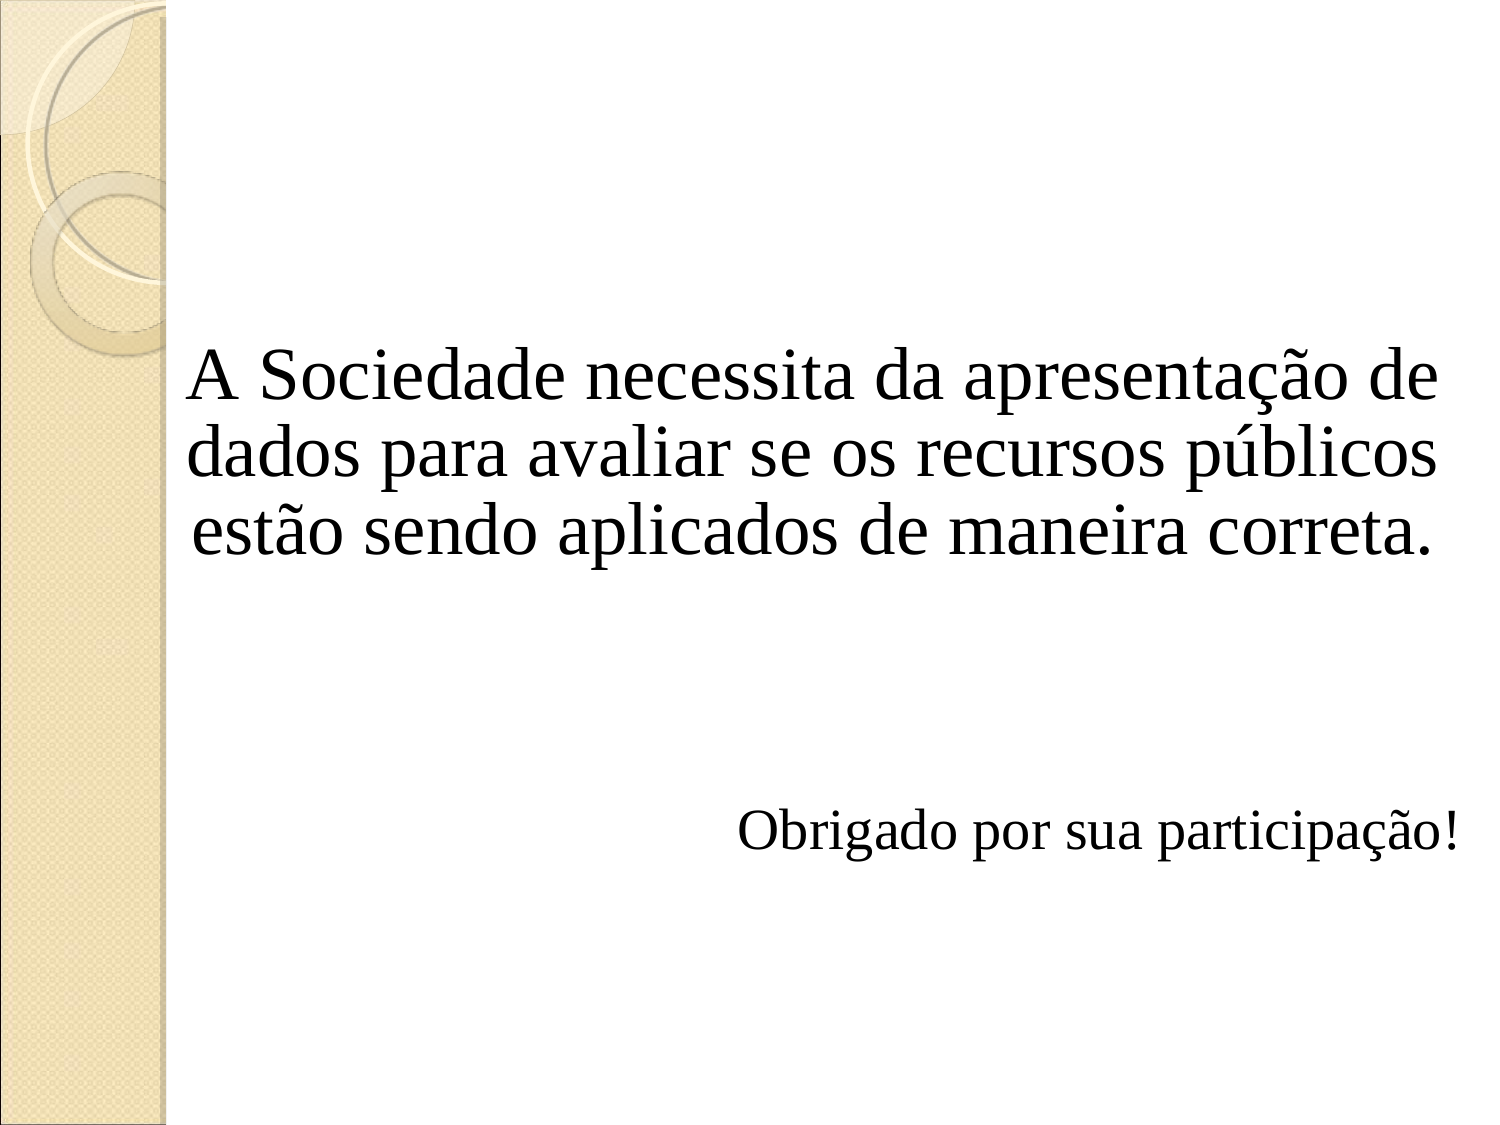

| A Sociedade necessita da apresentação de dados para avaliar se os recursos públicos estão sendo aplicados de maneira correta. Obrigado por sua participação! |
| --- |